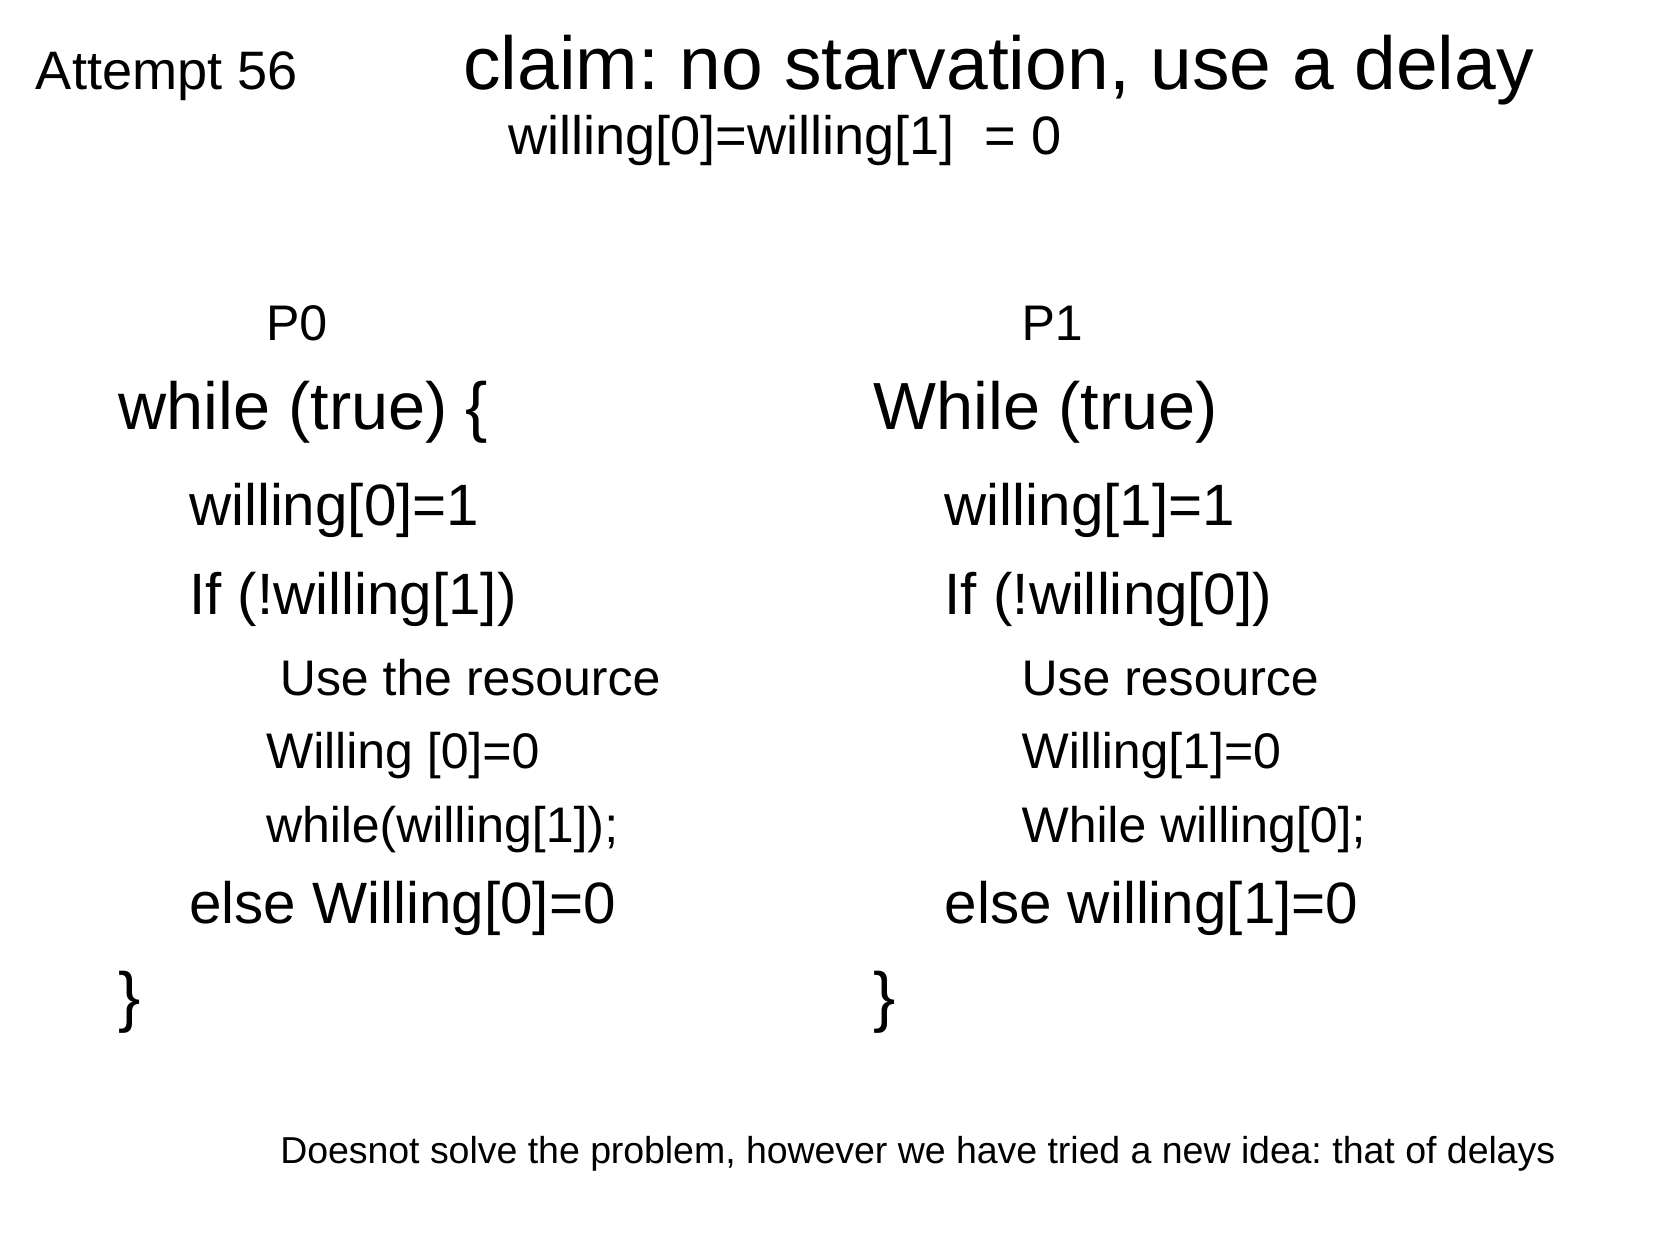

# Attempt 56 claim: no starvation, use a delay willing[0]=willing[1] = 0
P0
while (true) {
willing[0]=1
If (!willing[1])
 Use the resource
Willing [0]=0
while(willing[1]);
else Willing[0]=0
}
P1
While (true)
willing[1]=1
If (!willing[0])
Use resource
Willing[1]=0
While willing[0];
else willing[1]=0
}
Doesnot solve the problem, however we have tried a new idea: that of delays